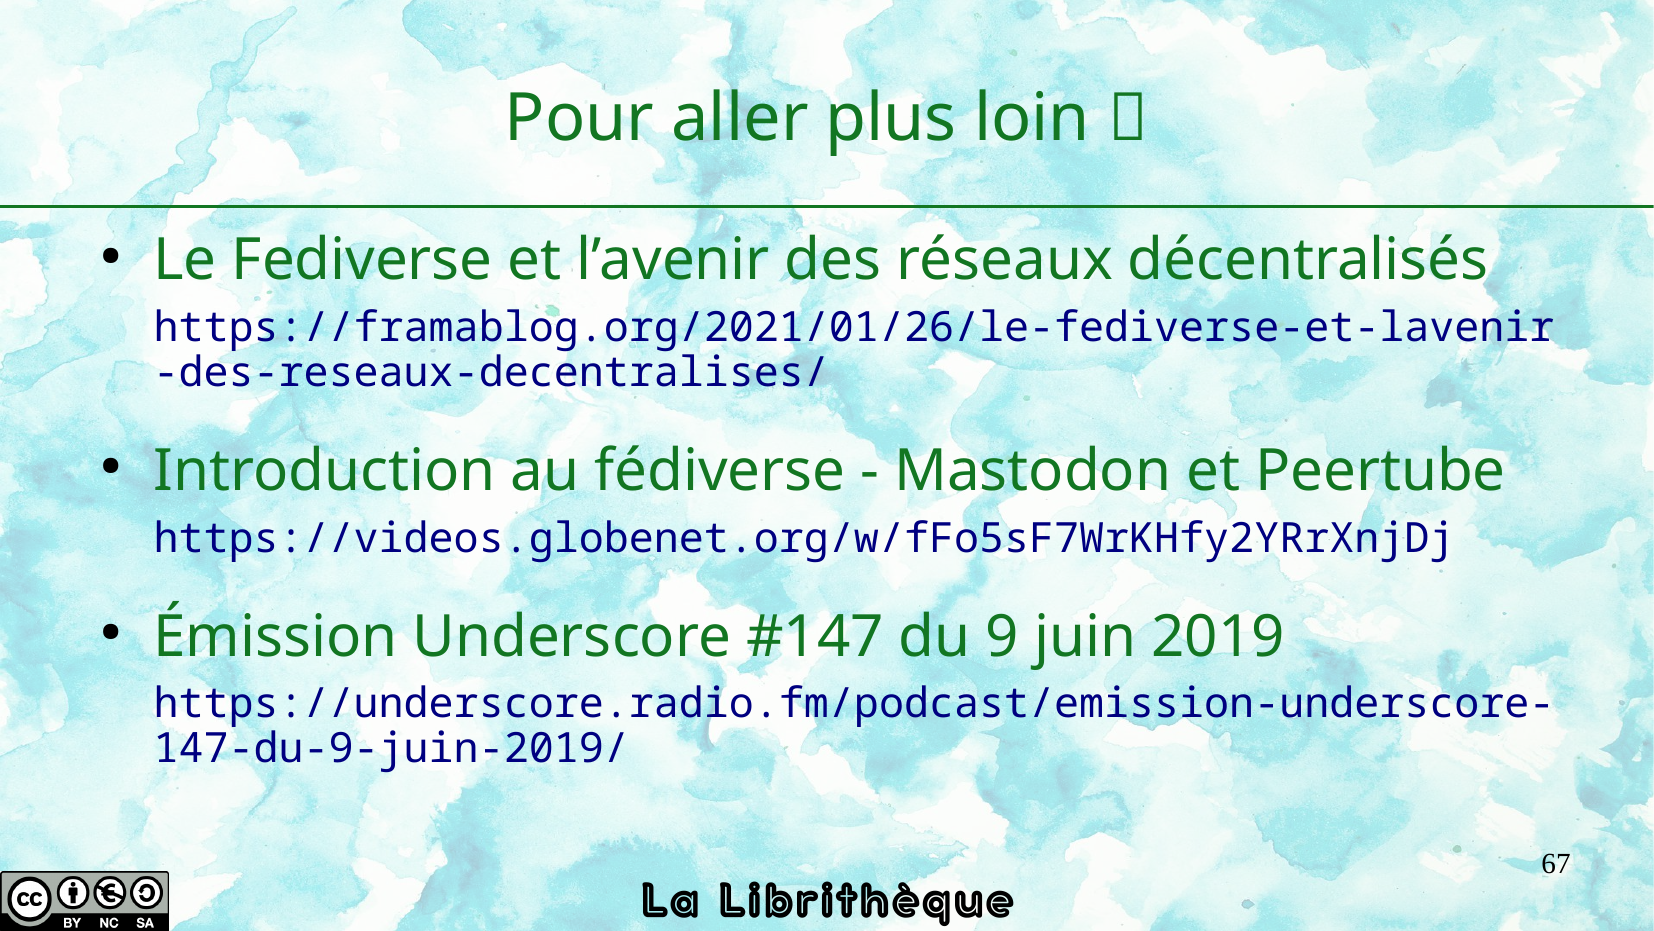

# Pour aller plus loin 🥾
Le Fediverse et l’avenir des réseaux décentralisés
https://framablog.org/2021/01/26/le-fediverse-et-lavenir-des-reseaux-decentralises/
Introduction au fédiverse - Mastodon et Peertube
https://videos.globenet.org/w/fFo5sF7WrKHfy2YRrXnjDj
Émission Underscore #147 du 9 juin 2019
https://underscore.radio.fm/podcast/emission-underscore-147-du-9-juin-2019/
67